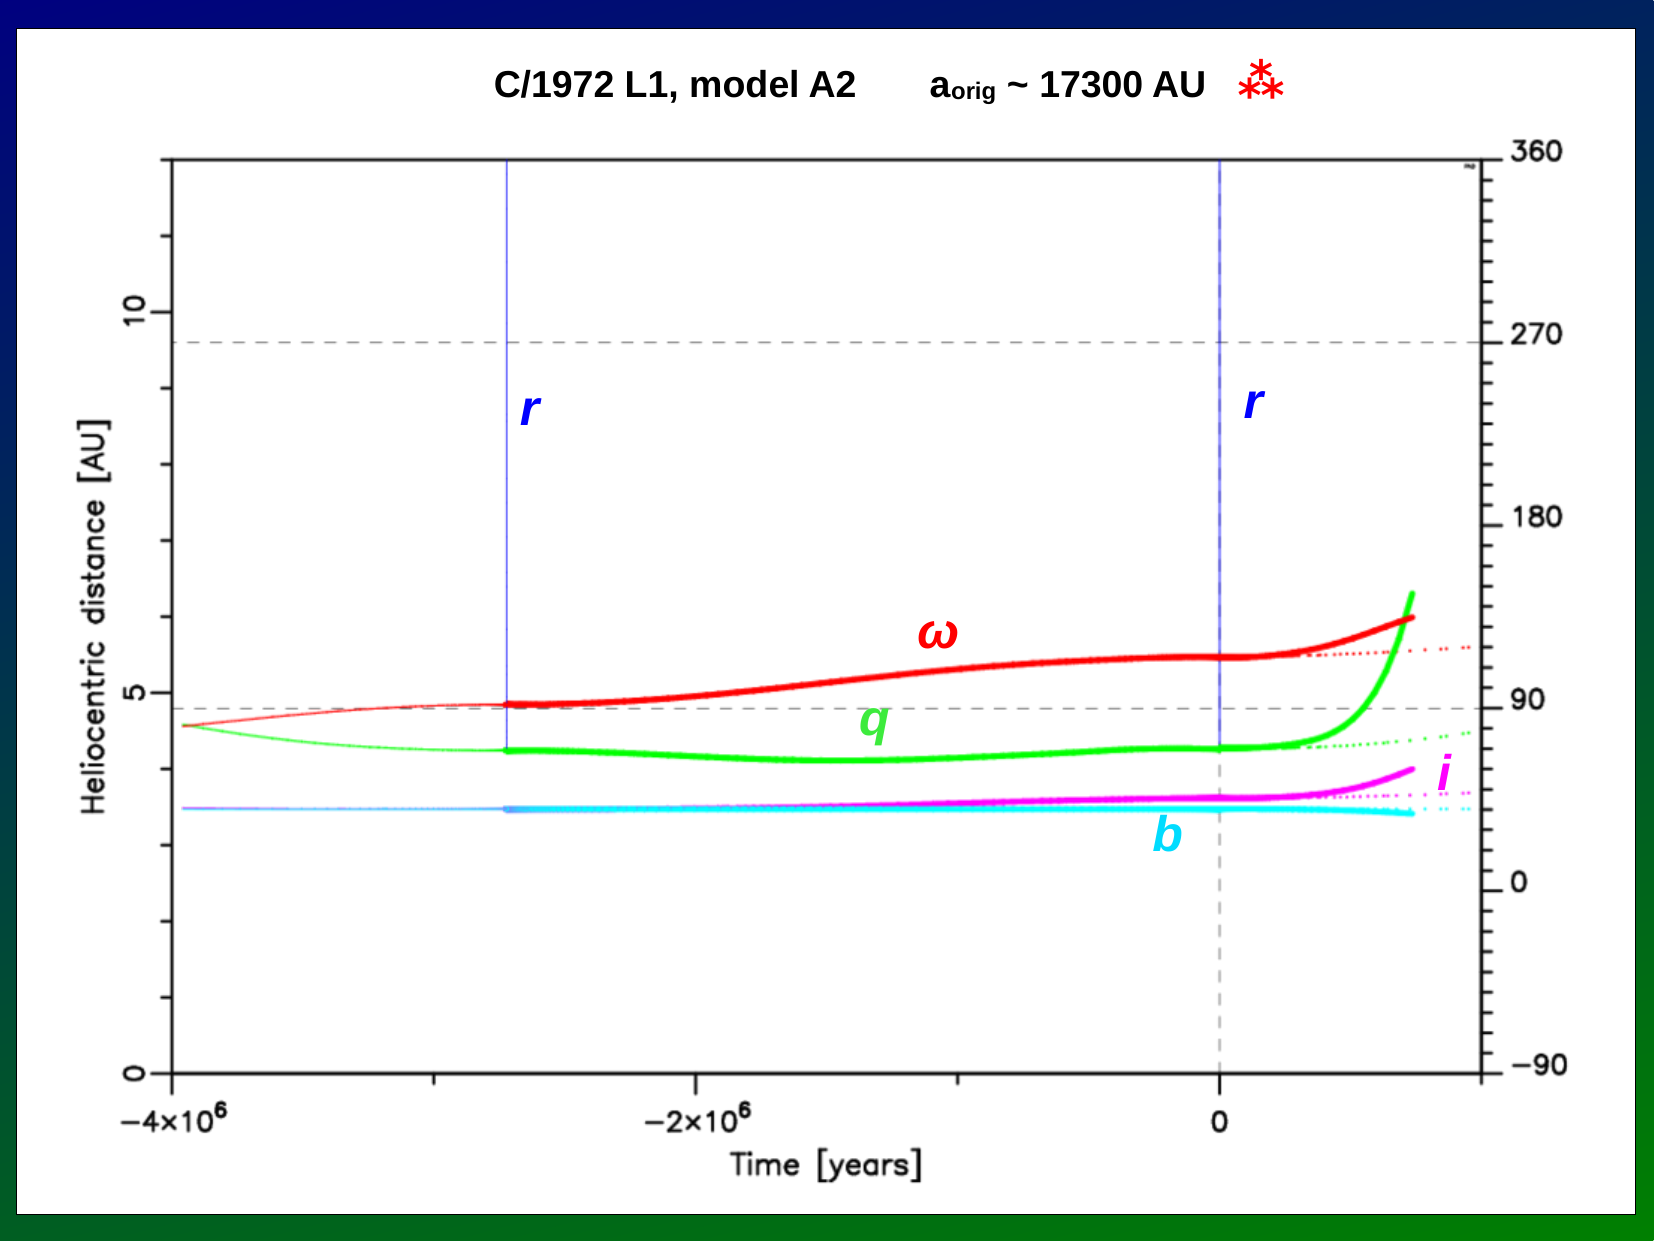

C/1972 L1, model A2 aorig ~ 17300 AU ⁂
r
r
ω
q
i
b